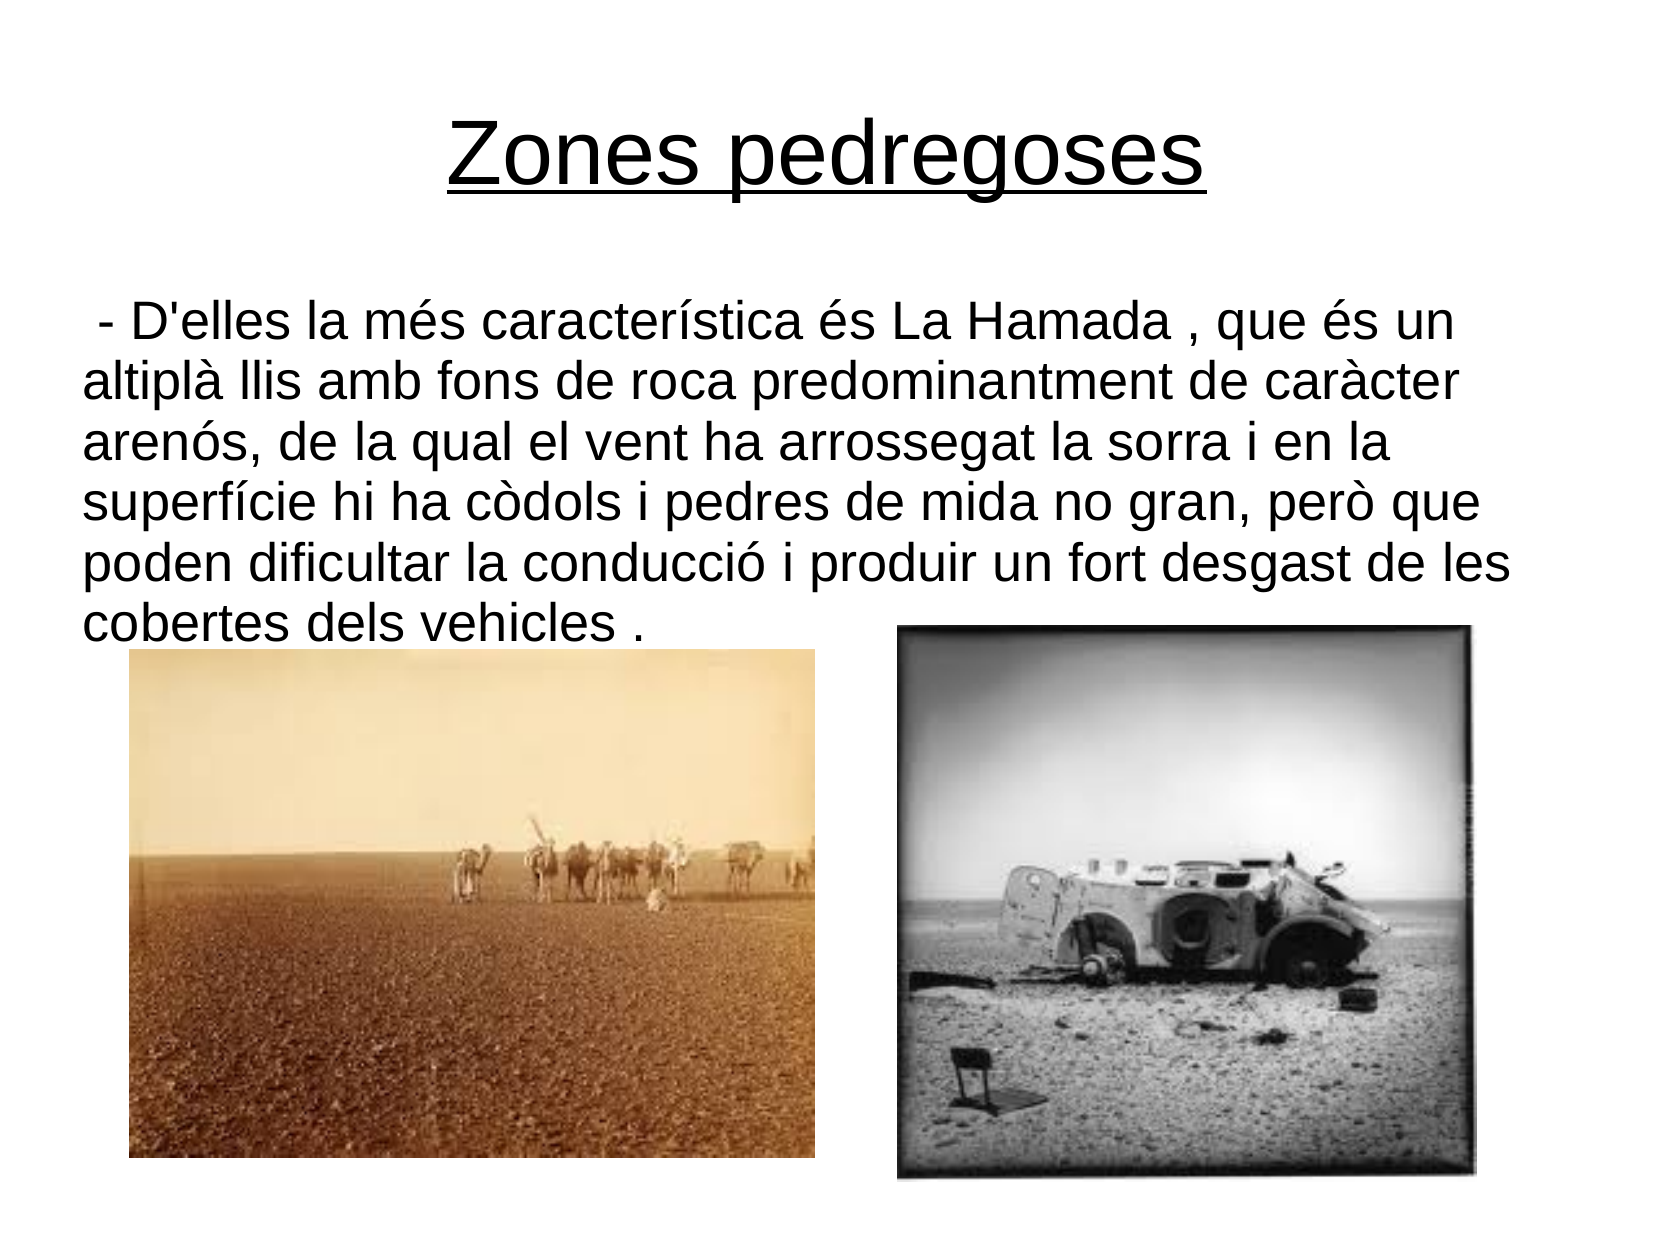

# Zones pedregoses
 - D'elles la més característica és La Hamada , que és un altiplà llis amb fons de roca predominantment de caràcter arenós, de la qual el vent ha arrossegat la sorra i en la superfície hi ha còdols i pedres de mida no gran, però que poden dificultar la conducció i produir un fort desgast de les cobertes dels vehicles .